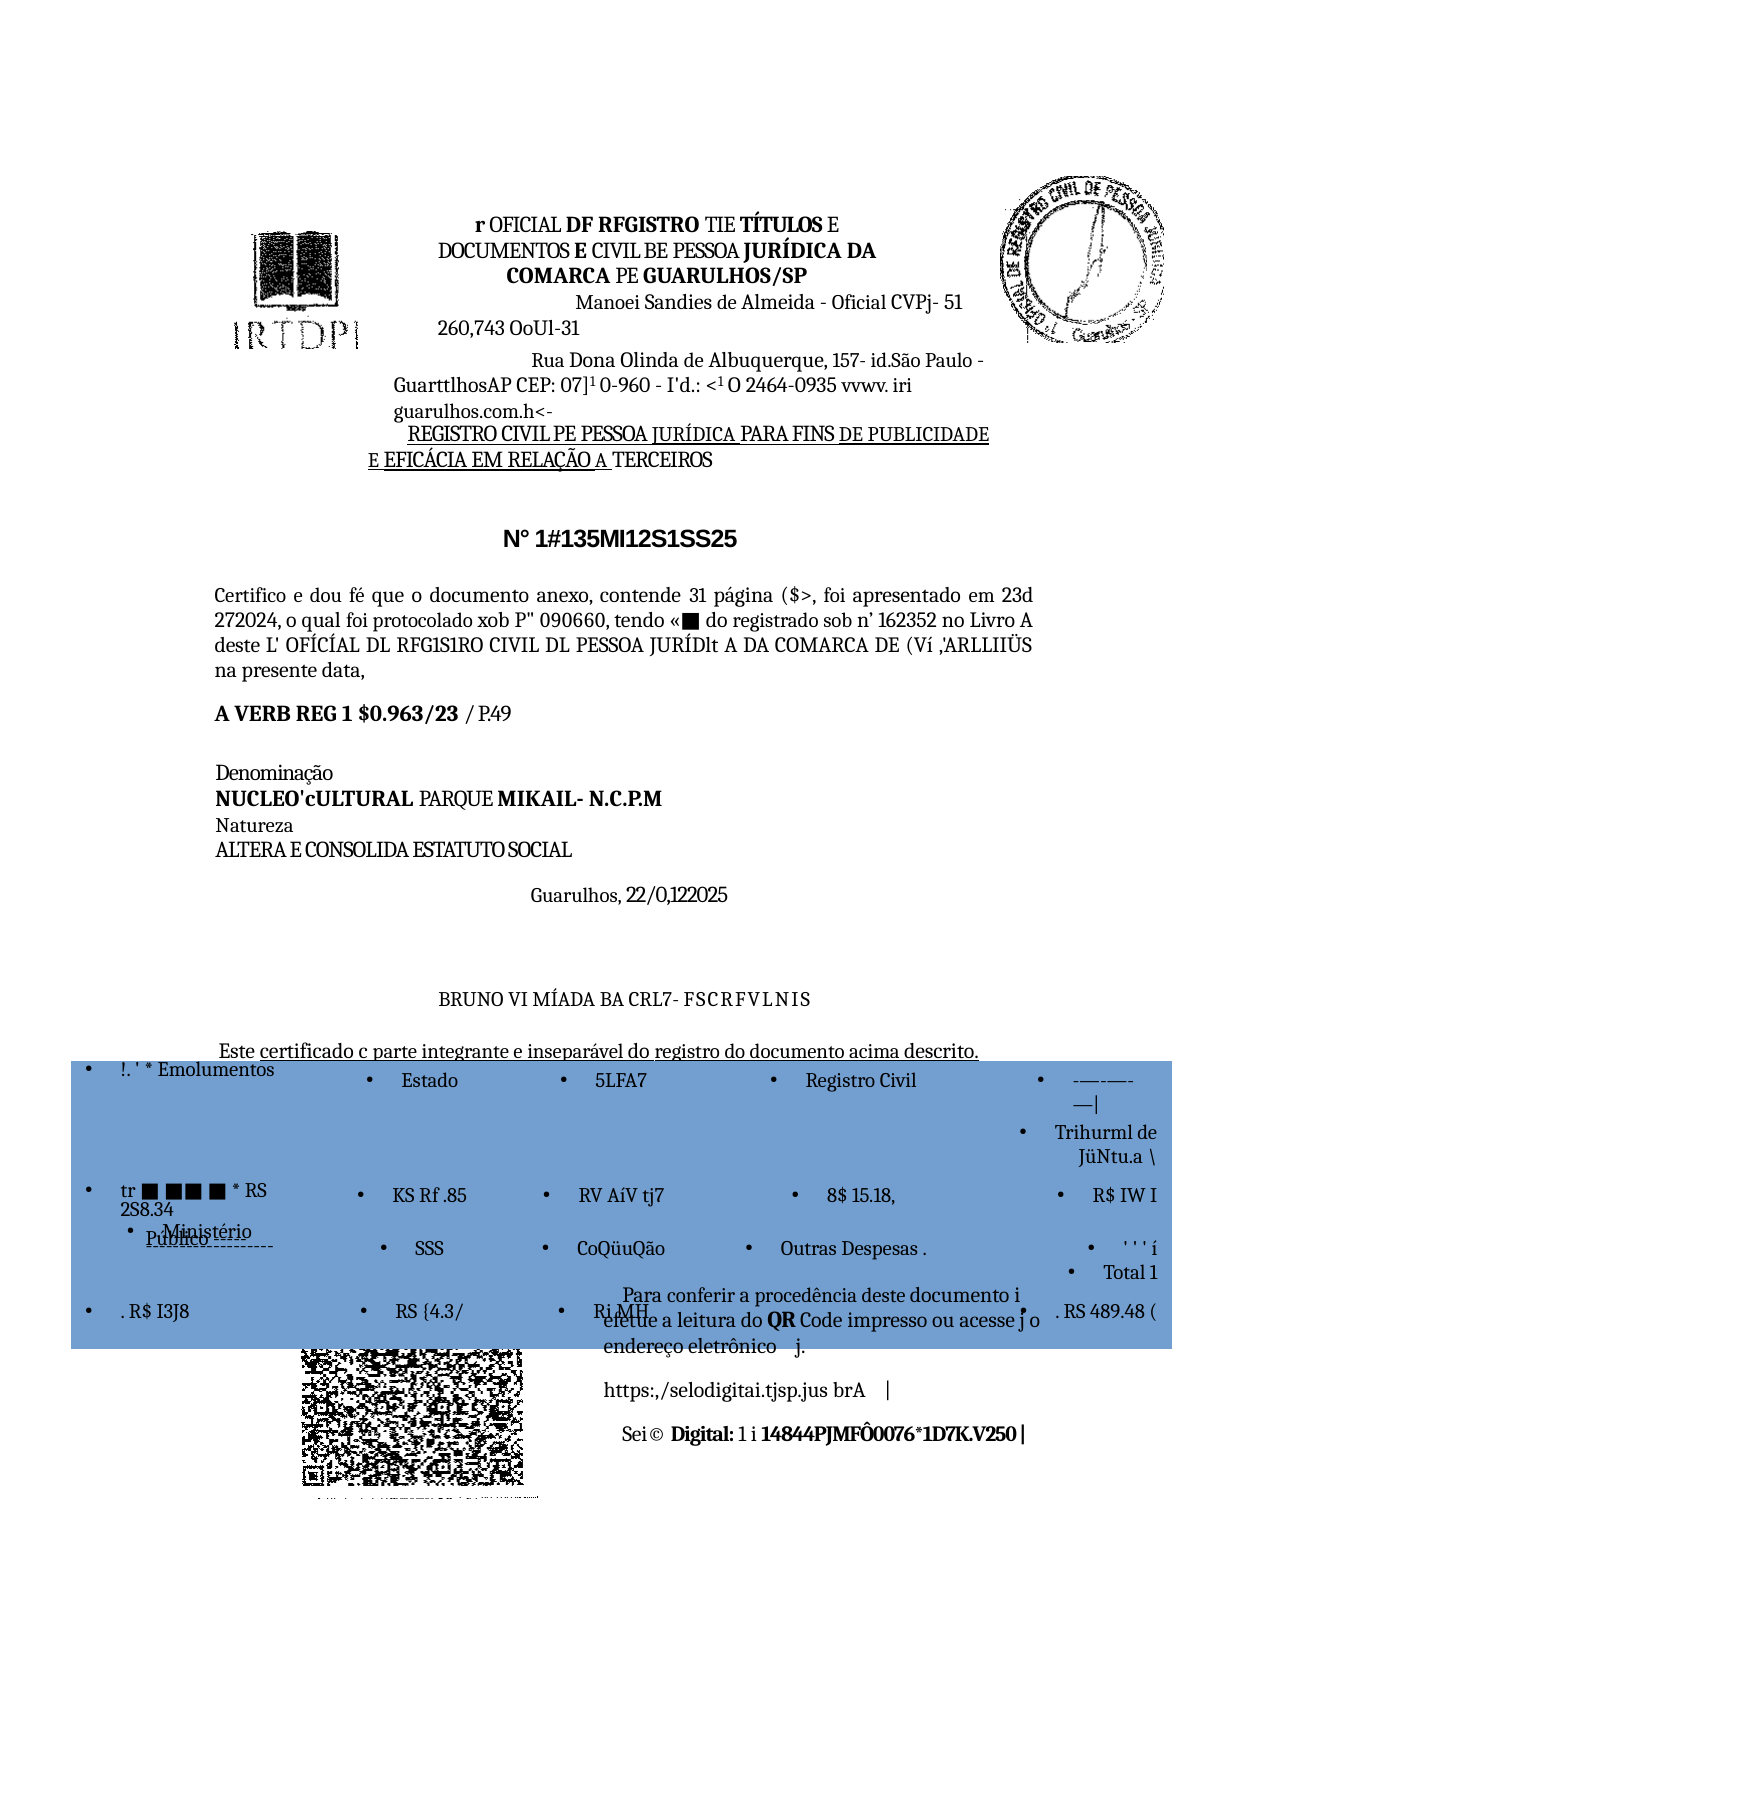

r OFICIAL DF RFGISTRO TIE TÍTULOS E
DOCUMENTOS E CIVIL BE PESSOA JURÍDICA DA COMARCA PE GUARULHOS/SP
Manoei Sandies de Almeida - Oficial CVPj- 51 260,743 OoUl-31
Rua Dona Olinda de Albuquerque, 157- id.São Paulo - GuarttlhosAP CEP: 07]1 0-960 - I'd.: <1 O 2464-0935 vvwv. iri guarulhos.com.h<-
REGISTRO CIVIL PE PESSOA JURÍDICA PARA FINS DE PUBLICIDADE E EFICÁCIA EM RELAÇÃO A TERCEIROS
N° 1#135Mi12S1SS25
Certifico e dou fé que o documento anexo, contende 31 página ($>, foi apresentado em 23d 272024, o qual foi protocolado xob p" 090660, tendo «■ do registrado sob n’ 162352 no Livro A deste L' OFÍCÍAL DL RFG1S1RO CIVIL DL PESSOA JURÍDlt A DA COMARCA DE (Ví ,'ARLLIIÜS na presente data,
A VERB REG 1 $0.963/23 / P.49
Denominação
NUCLEO'cULTURAL PARQUE MIKAIL- N.C.P.M
Natureza
ALTERA E CONSOLIDA ESTATUTO SOCIAL
Guarulhos, 22/0,122025
BRUNO VI MÍADA BA CRL7- FSCRFVLNIS
Este certificado c parte integrante e inseparável do registro do documento acima descrito.
| !. ' \* Emolumentos | Estado | 5LFA7 | Registro Civil | -—-—-—| Trihurml de JüNtu.a \ |
| --- | --- | --- | --- | --- |
| tr ■ ■■ ■ \* RS 2S8.34 | KS Rf .85 | RV AíV tj7 | 8$ 15.18, | R$ IW I |
| Ministério Público ----- ------------------- | SSS | CoQüuQão | Outras Despesas . | ' ' ' í Total 1 |
| . R$ I3J8 | RS {4.3/ | Ri MH | | . RS 489.48 ( |
Para conferir a procedência deste documento i efetue a leitura do QR Code impresso ou acesse j o endereço eletrônico j.
https:,/selodigitai.tjsp.jus brA |
Sei© Digital: 1 i 14844PJMFÔ0076*1D7K.V250 |